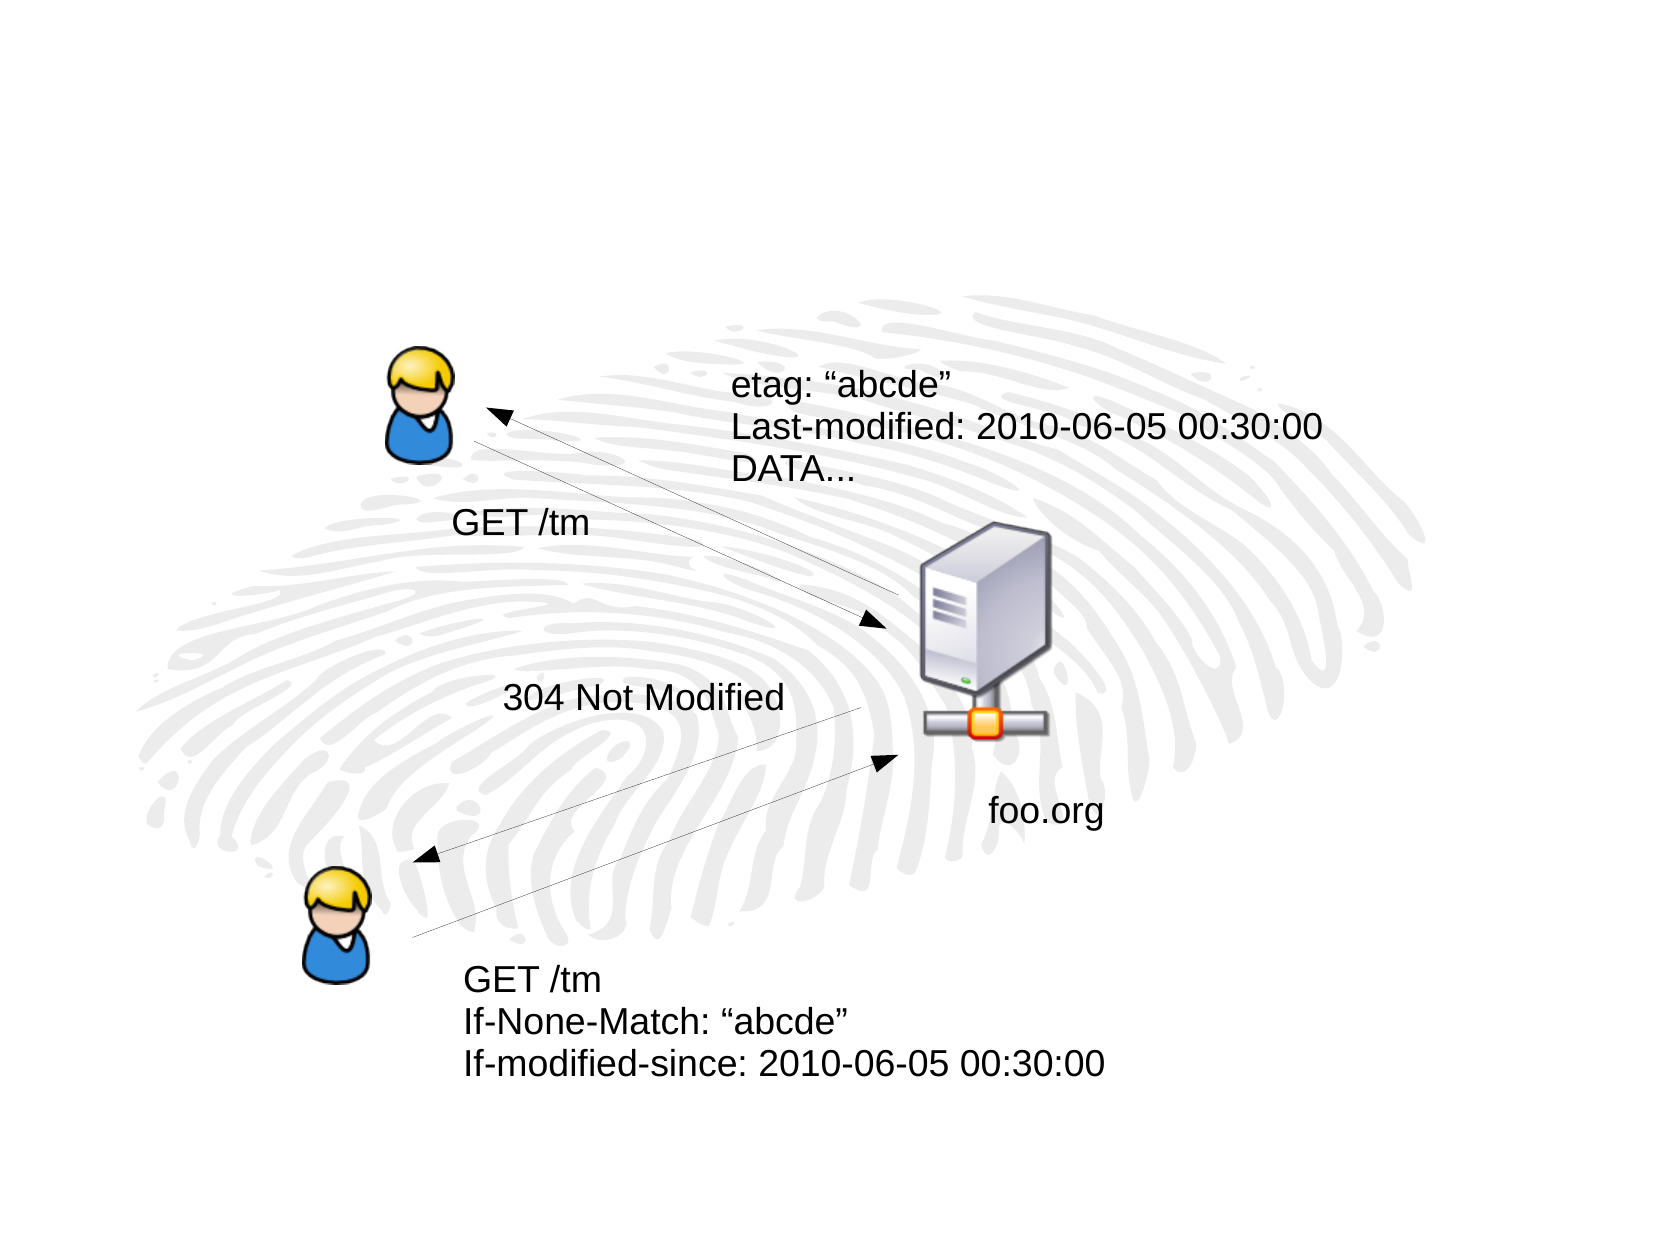

etag: “abcde”
Last-modified: 2010-06-05 00:30:00
DATA...
GET /tm
304 Not Modified
foo.org
GET /tm
If-None-Match: “abcde”
If-modified-since: 2010-06-05 00:30:00